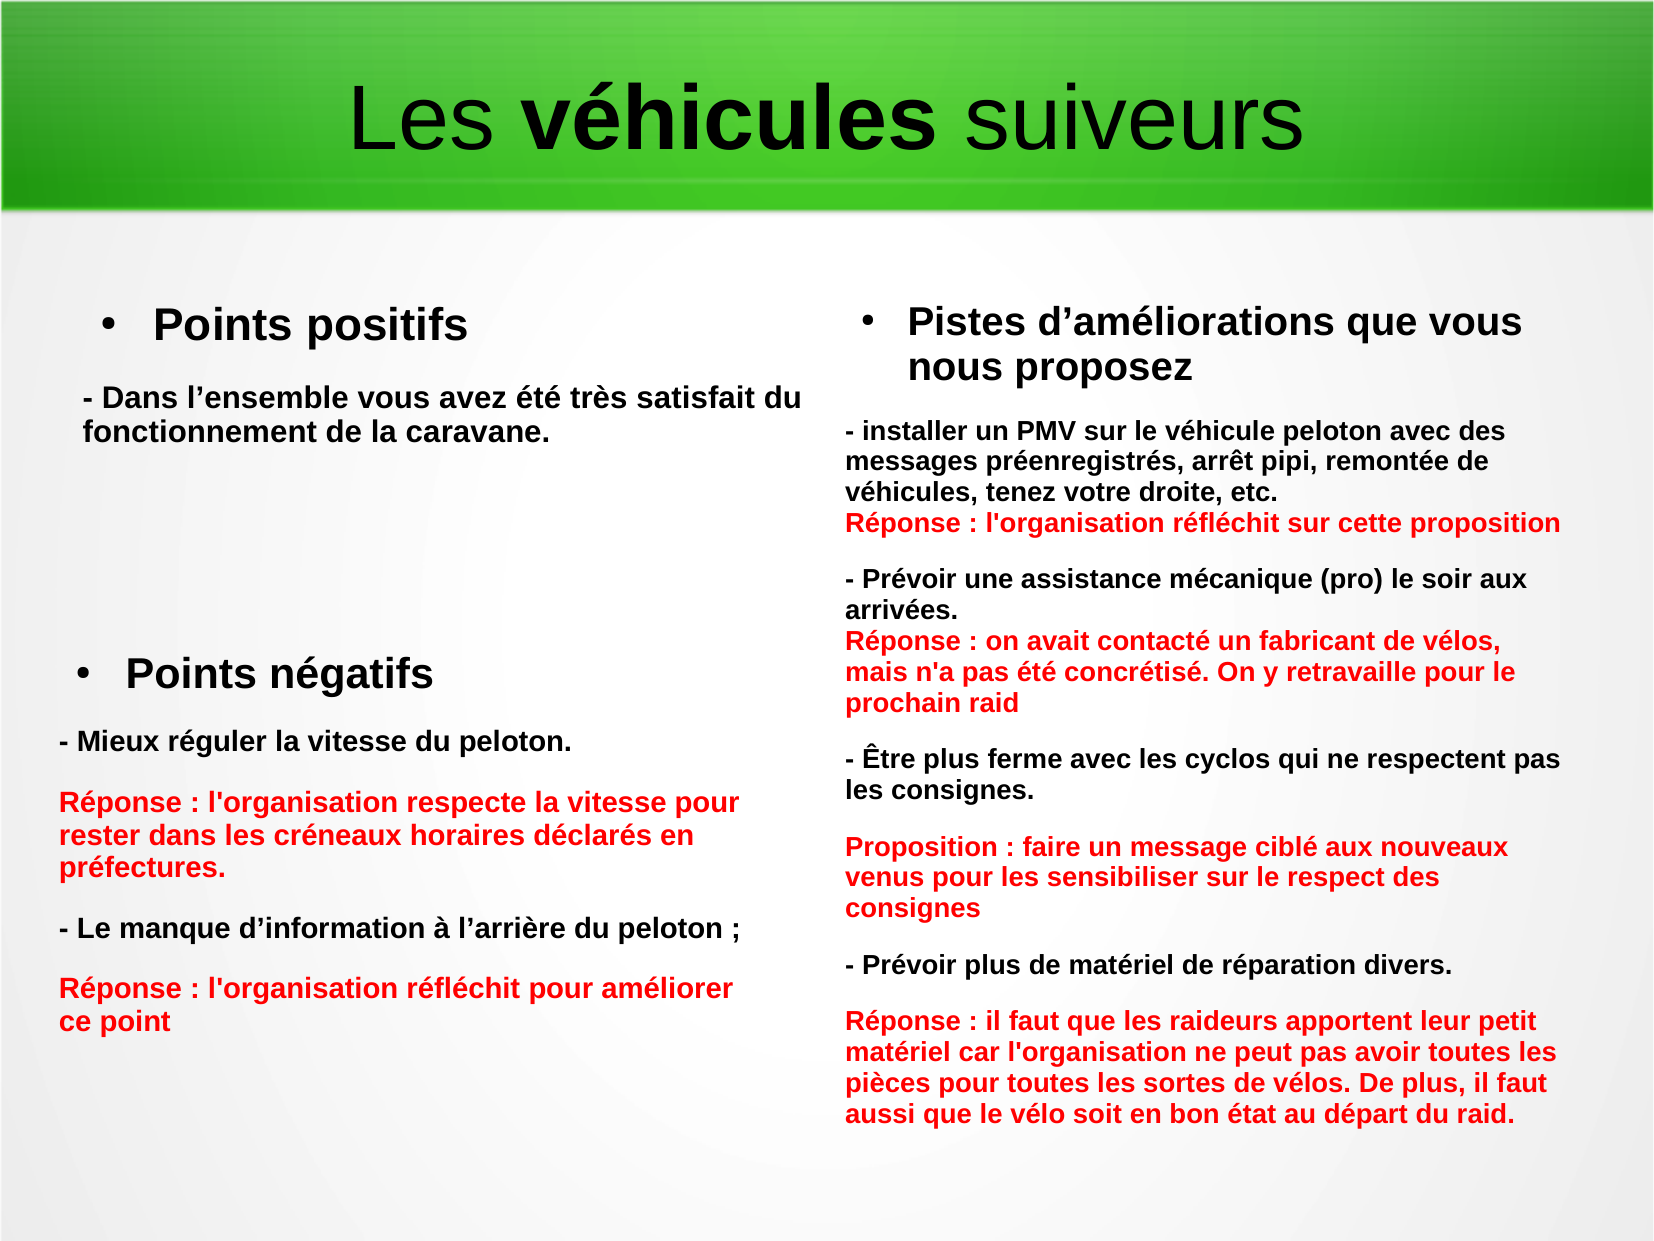

# Les véhicules suiveurs
Points positifs
- Dans l’ensemble vous avez été très satisfait du fonctionnement de la caravane.
Pistes d’améliorations que vous nous proposez
- installer un PMV sur le véhicule peloton avec des messages préenregistrés, arrêt pipi, remontée de véhicules, tenez votre droite, etc.
Réponse : l'organisation réfléchit sur cette proposition
- Prévoir une assistance mécanique (pro) le soir aux arrivées.
Réponse : on avait contacté un fabricant de vélos, mais n'a pas été concrétisé. On y retravaille pour le prochain raid
- Être plus ferme avec les cyclos qui ne respectent pas les consignes.
Proposition : faire un message ciblé aux nouveaux venus pour les sensibiliser sur le respect des consignes
- Prévoir plus de matériel de réparation divers.
Réponse : il faut que les raideurs apportent leur petit matériel car l'organisation ne peut pas avoir toutes les pièces pour toutes les sortes de vélos. De plus, il faut aussi que le vélo soit en bon état au départ du raid.
Points négatifs
- Mieux réguler la vitesse du peloton.
Réponse : l'organisation respecte la vitesse pour rester dans les créneaux horaires déclarés en préfectures.
- Le manque d’information à l’arrière du peloton ;
Réponse : l'organisation réfléchit pour améliorer ce point